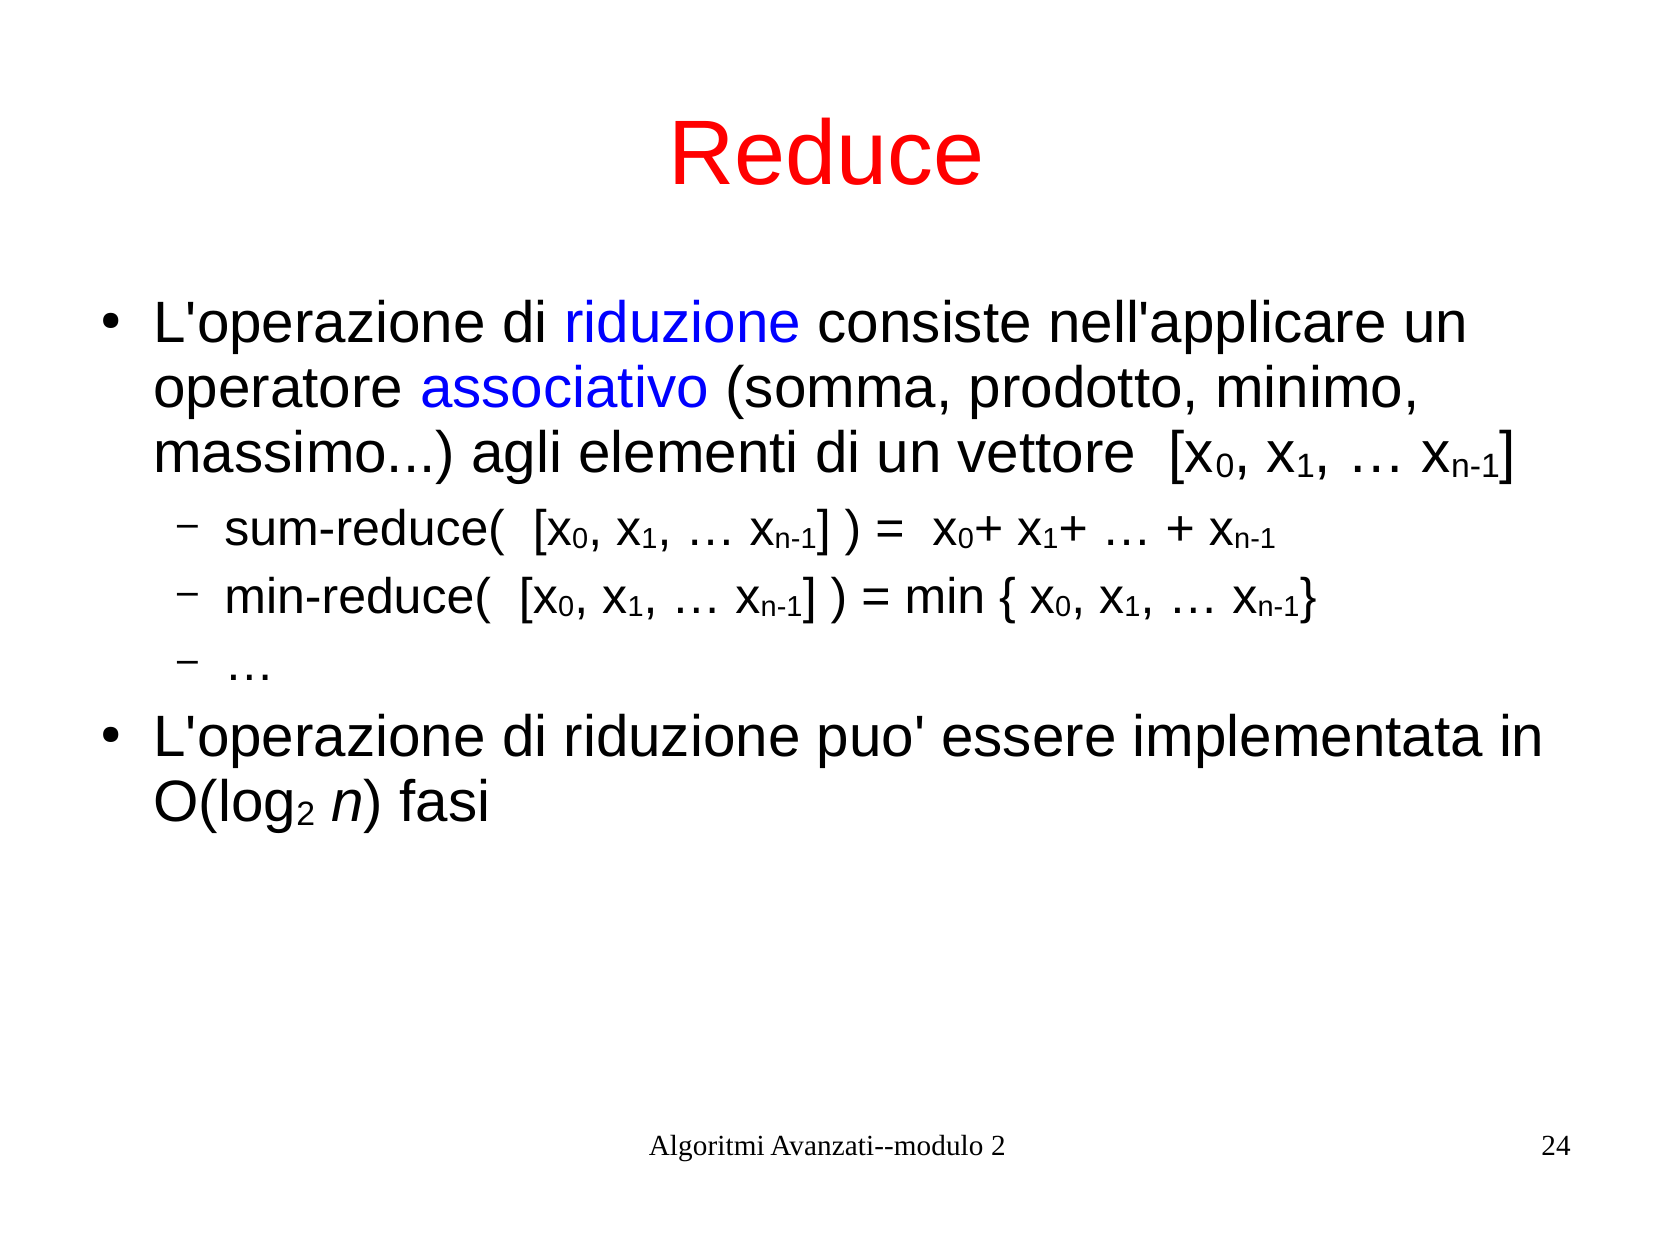

# Reduce
L'operazione di riduzione consiste nell'applicare un operatore associativo (somma, prodotto, minimo, massimo...) agli elementi di un vettore [x0, x1, … xn-1]
sum-reduce( [x0, x1, … xn-1] ) = x0+ x1+ … + xn-1
min-reduce( [x0, x1, … xn-1] ) = min { x0, x1, … xn-1}
…
L'operazione di riduzione puo' essere implementata in O(log2 n) fasi
Algoritmi Avanzati--modulo 2
24